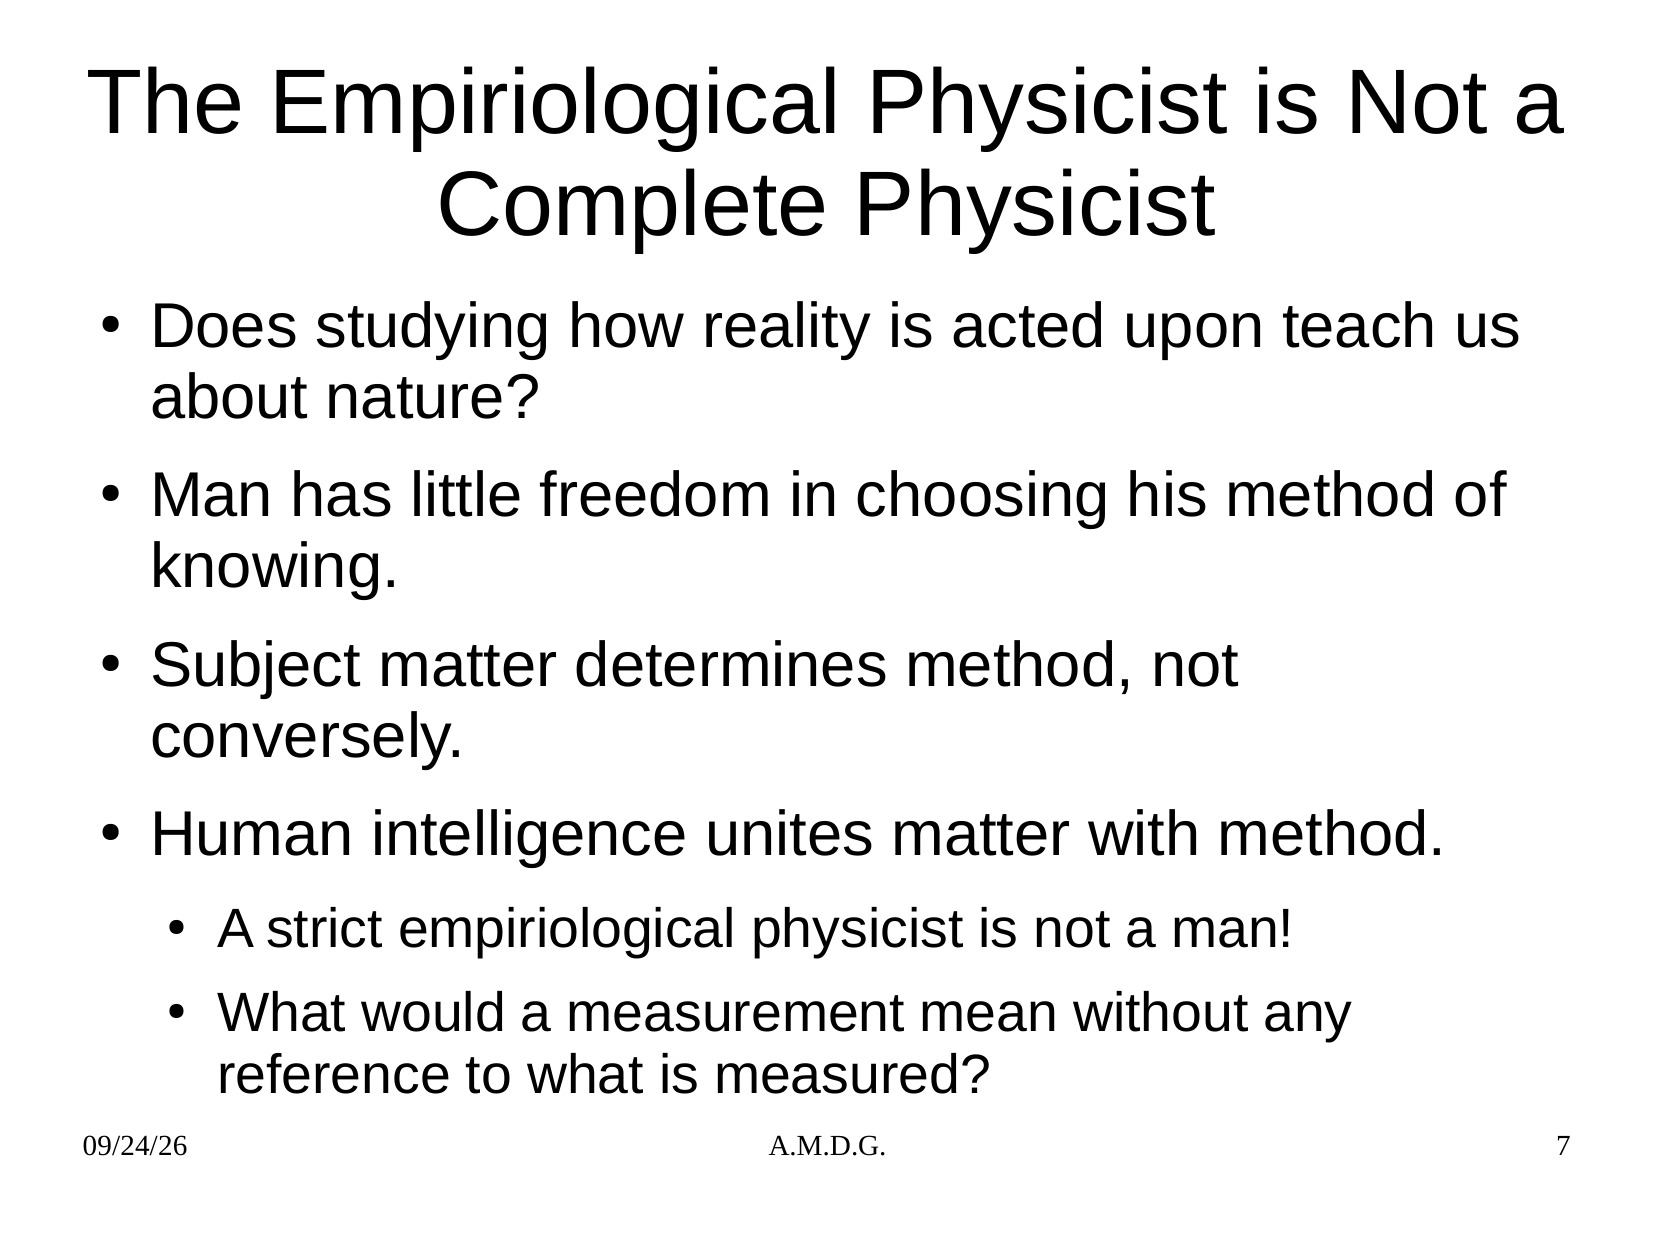

# The Empiriological Physicist is Not a Complete Physicist
Does studying how reality is acted upon teach us about nature?
Man has little freedom in choosing his method of knowing.
Subject matter determines method, not conversely.
Human intelligence unites matter with method.
A strict empiriological physicist is not a man!
What would a measurement mean without any reference to what is measured?
`
A.M.D.G.
7